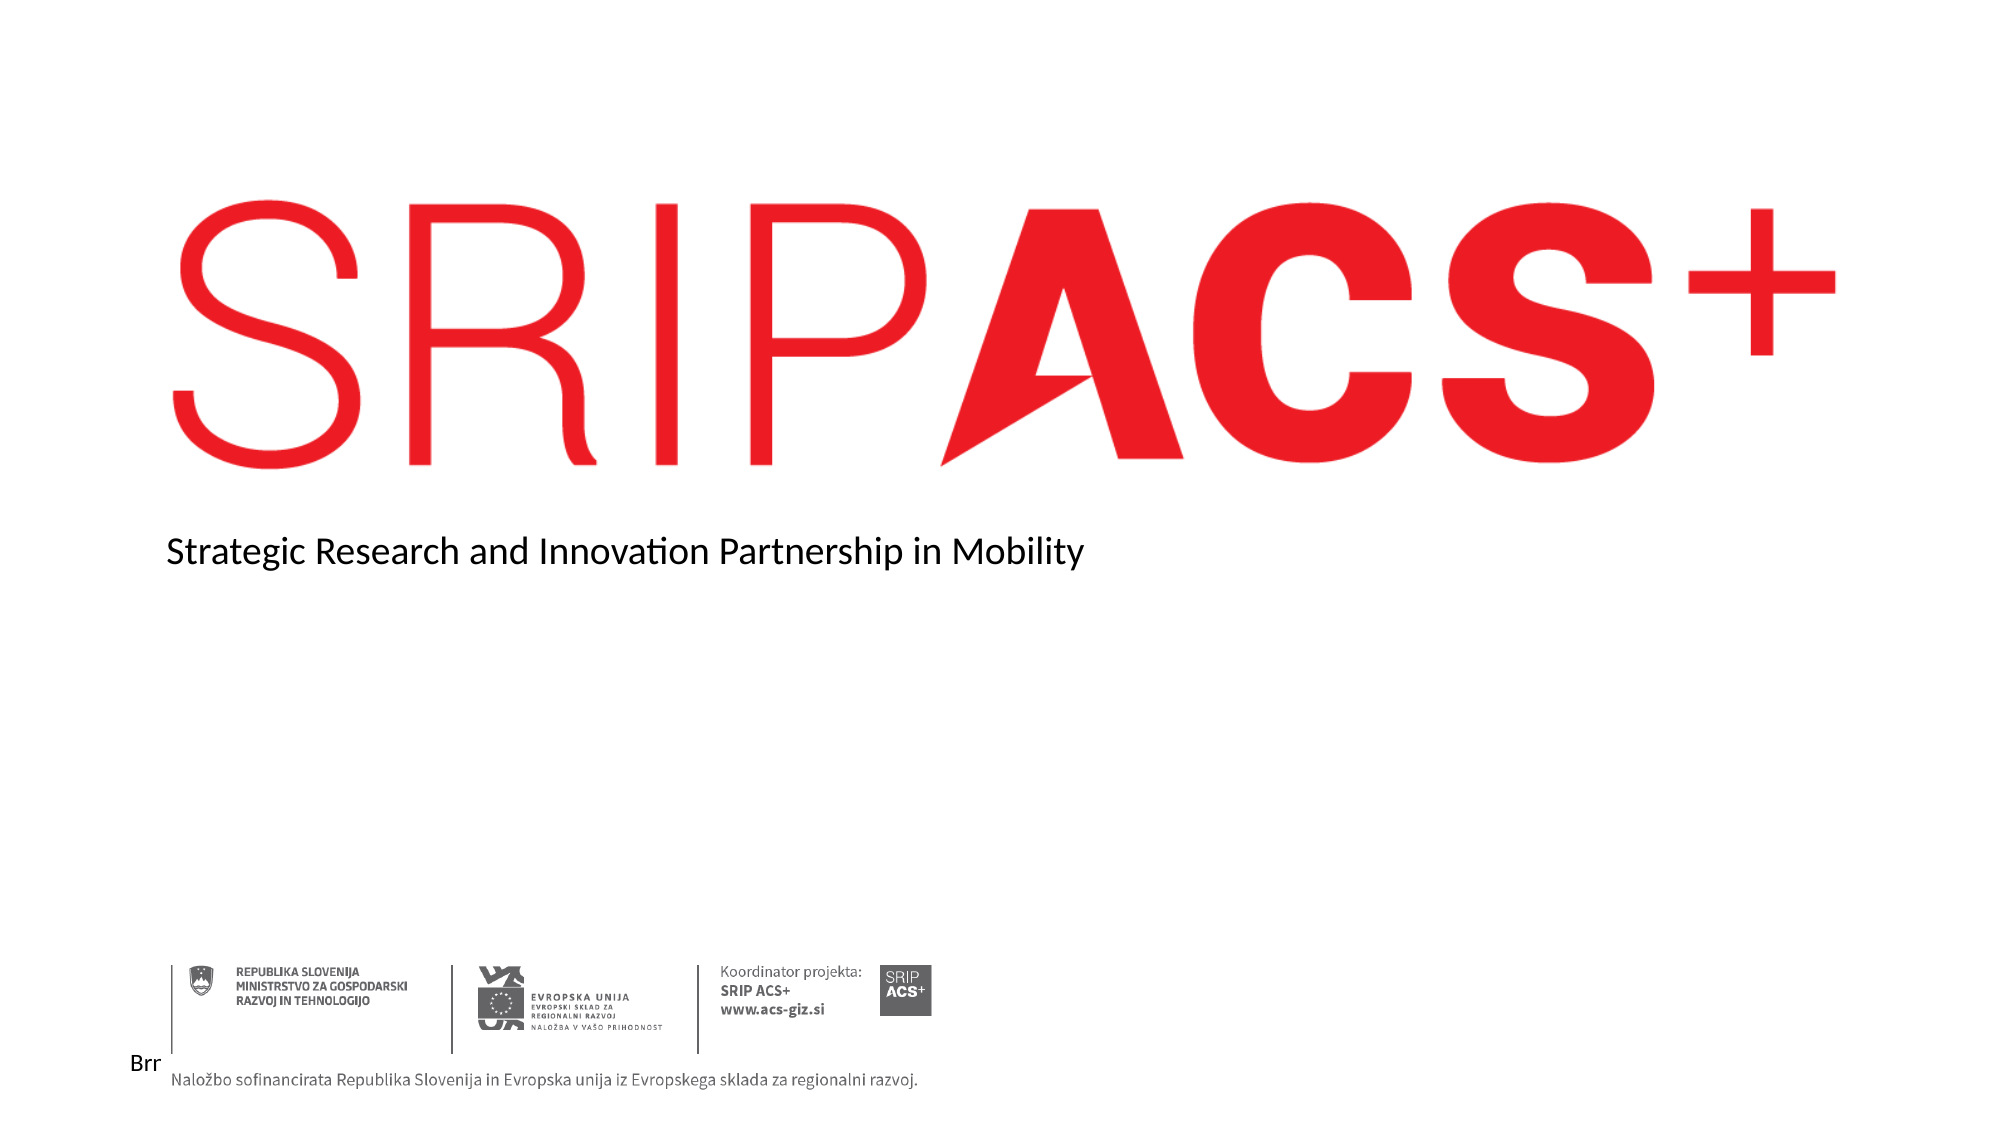

Strategic Research and Innovation Partnership in Mobility
Brno, June 2019